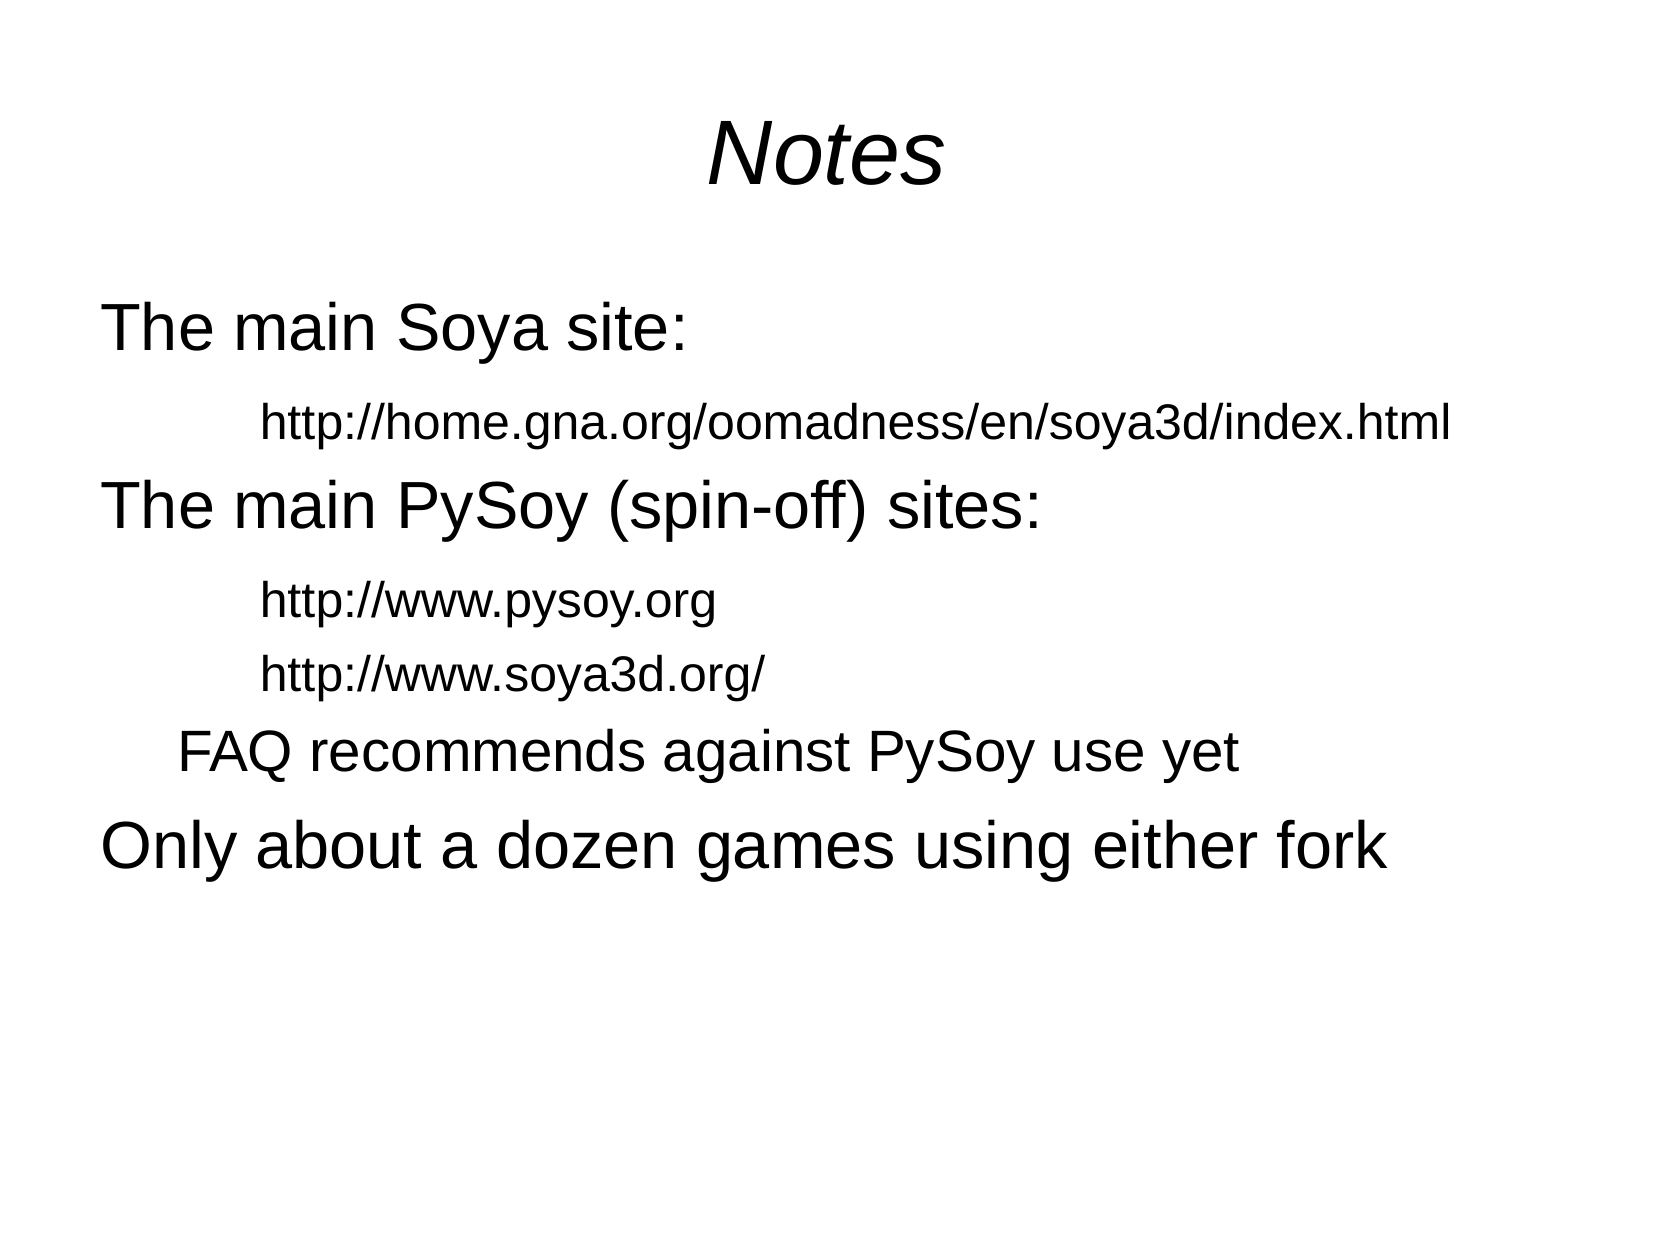

# Notes
The main Soya site:
http://home.gna.org/oomadness/en/soya3d/index.html
The main PySoy (spin-off) sites:
http://www.pysoy.org
http://www.soya3d.org/
FAQ recommends against PySoy use yet
Only about a dozen games using either fork